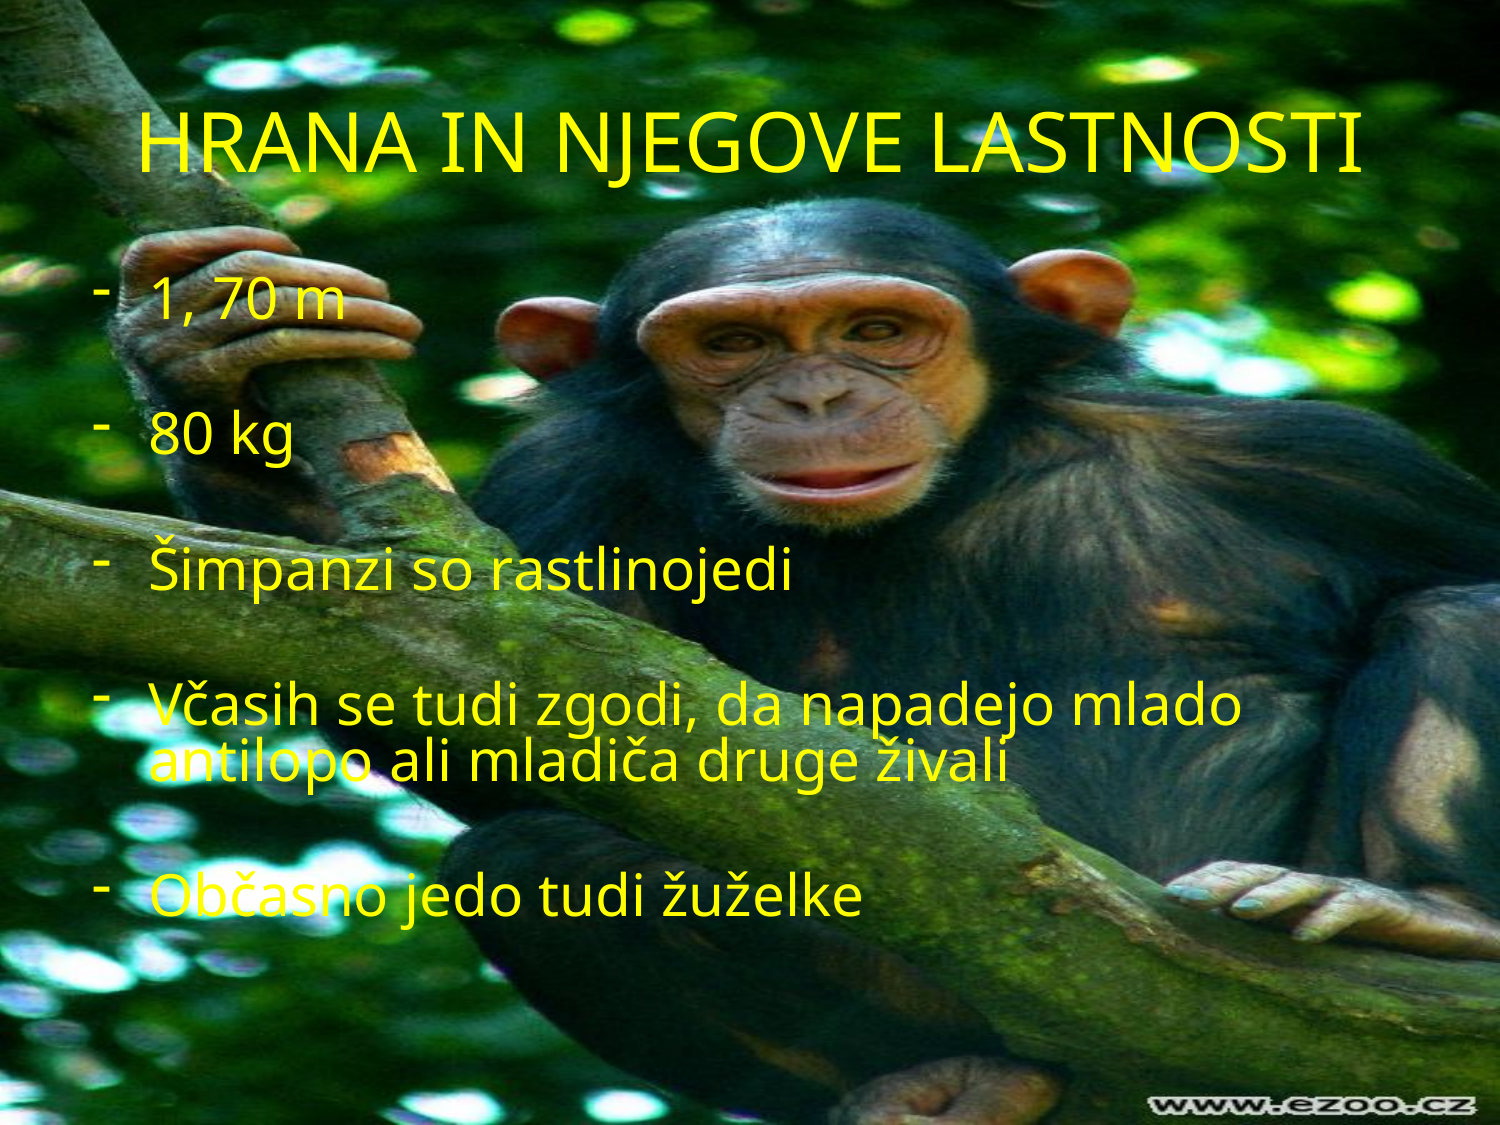

# HRANA IN NJEGOVE LASTNOSTI
1, 70 m
80 kg
Šimpanzi so rastlinojedi
Včasih se tudi zgodi, da napadejo mlado antilopo ali mladiča druge živali
Občasno jedo tudi žuželke